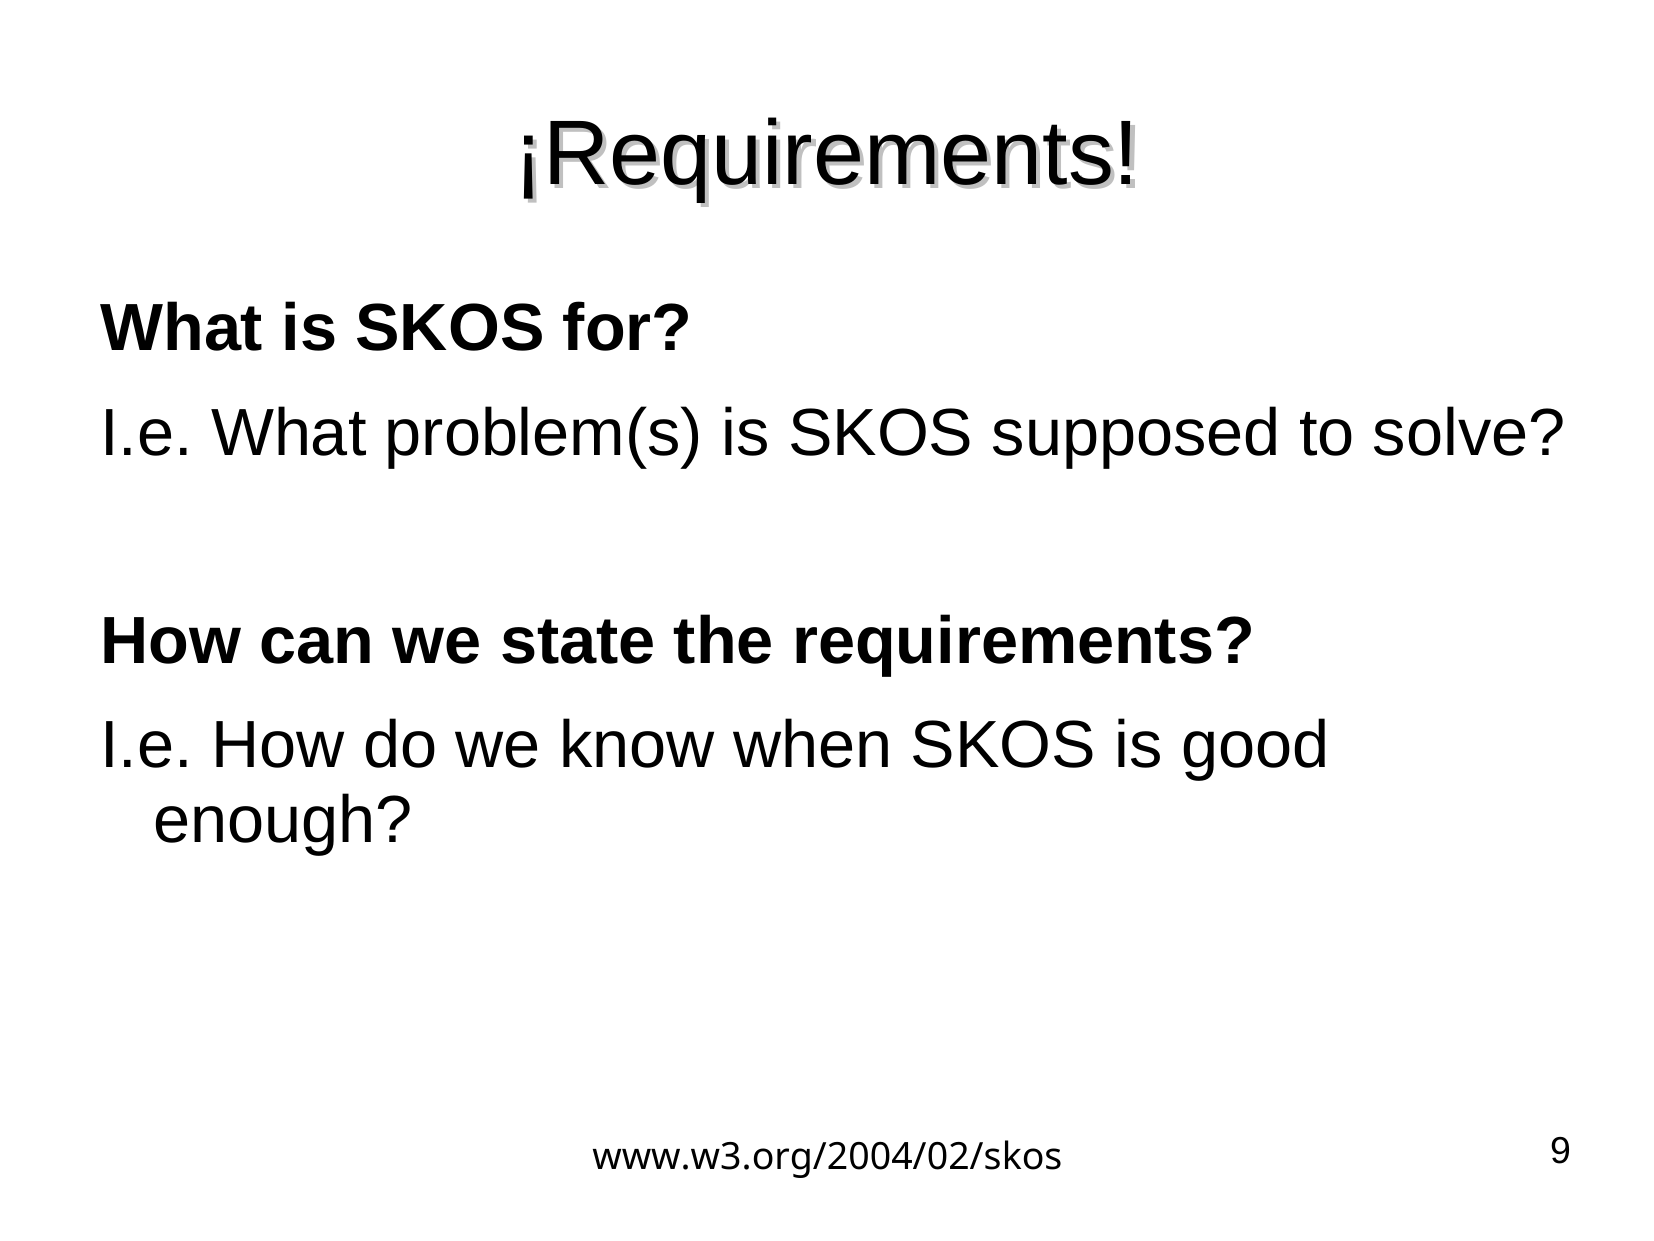

# ¡Requirements!
What is SKOS for?
I.e. What problem(s) is SKOS supposed to solve?
How can we state the requirements?
I.e. How do we know when SKOS is good enough?
www.w3.org/2004/02/skos
9